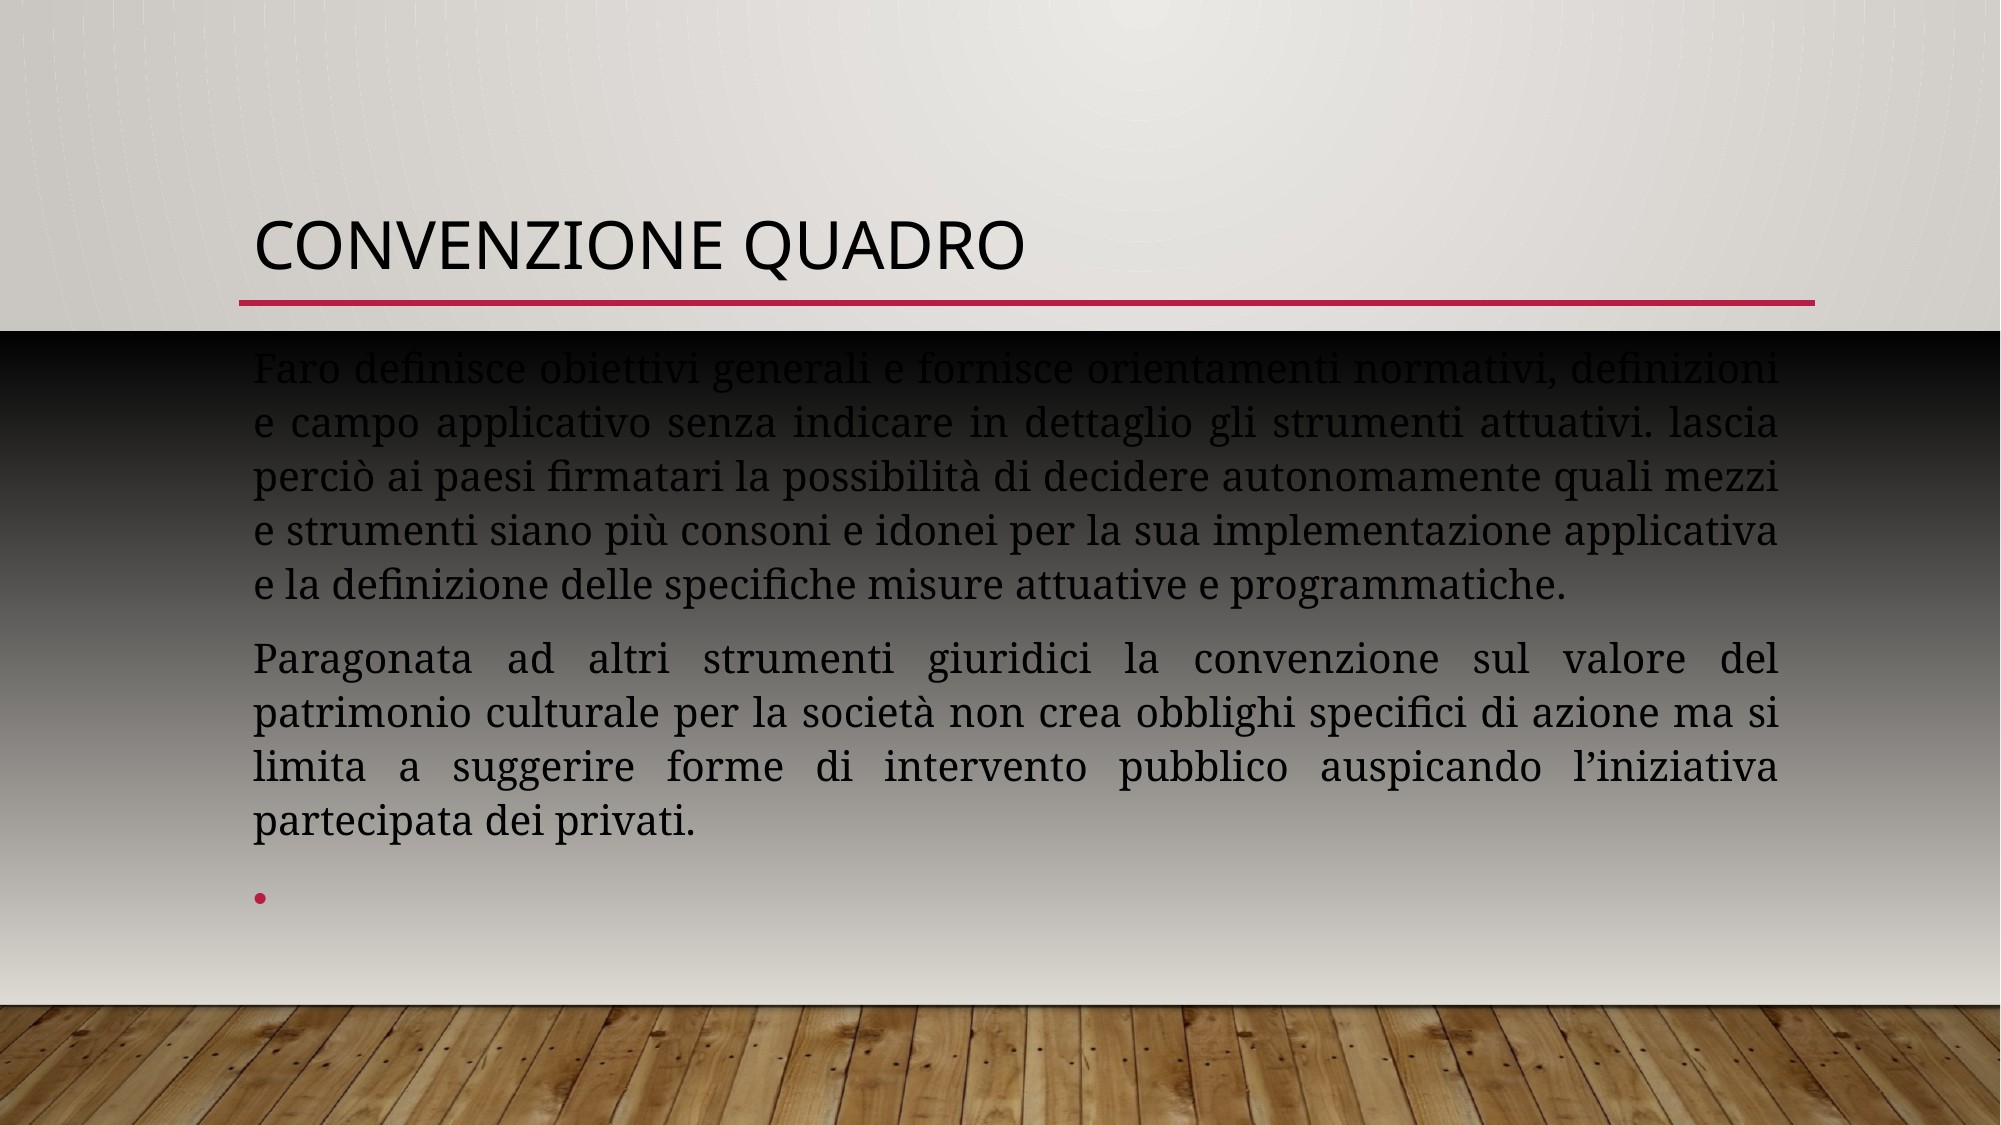

# Convenzione quadro
Faro definisce obiettivi generali e fornisce orientamenti normativi, definizioni e campo applicativo senza indicare in dettaglio gli strumenti attuativi. lascia perciò ai paesi firmatari la possibilità di decidere autonomamente quali mezzi e strumenti siano più consoni e idonei per la sua implementazione applicativa e la definizione delle specifiche misure attuative e programmatiche.
Paragonata ad altri strumenti giuridici la convenzione sul valore del patrimonio culturale per la società non crea obblighi specifici di azione ma si limita a suggerire forme di intervento pubblico auspicando l’iniziativa partecipata dei privati.